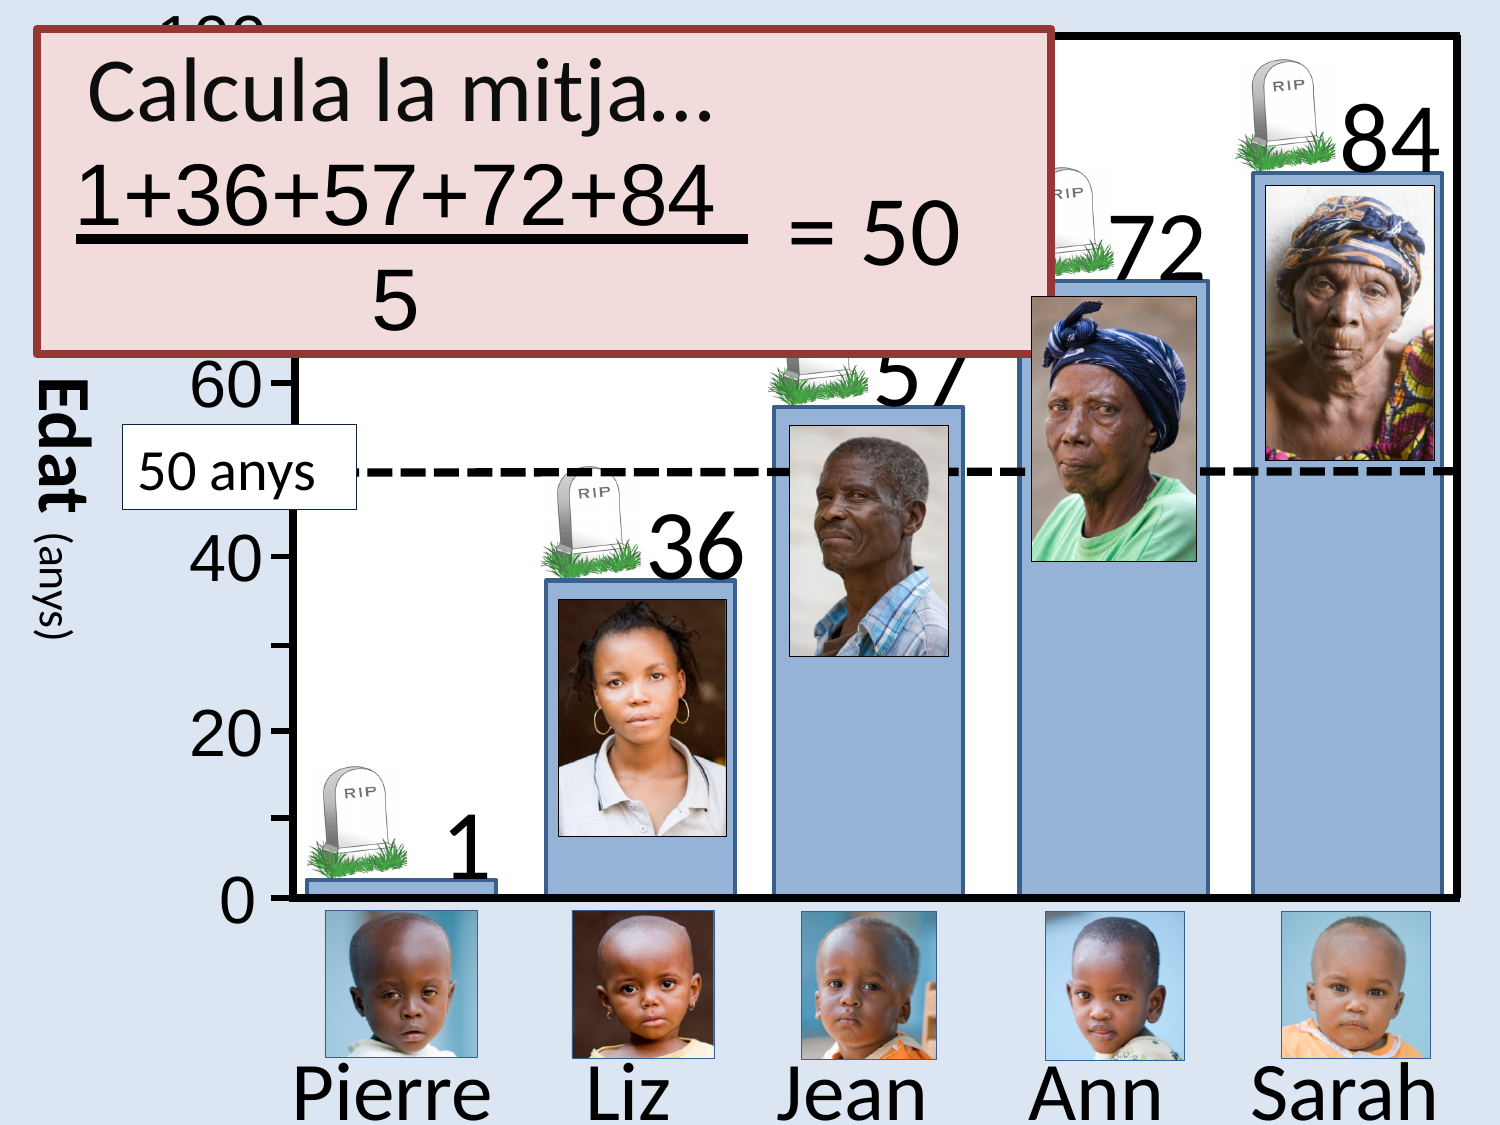

100
80
60
40
20
0
Calcula la mitja…
Burundi
84
2007
Això és
l’esperança de vida
1+36+57+72+84
5
= 50
72
57
Edat (anys)
50 anys
36
1
Pierre
Liz
Jean
Ann
Sarah